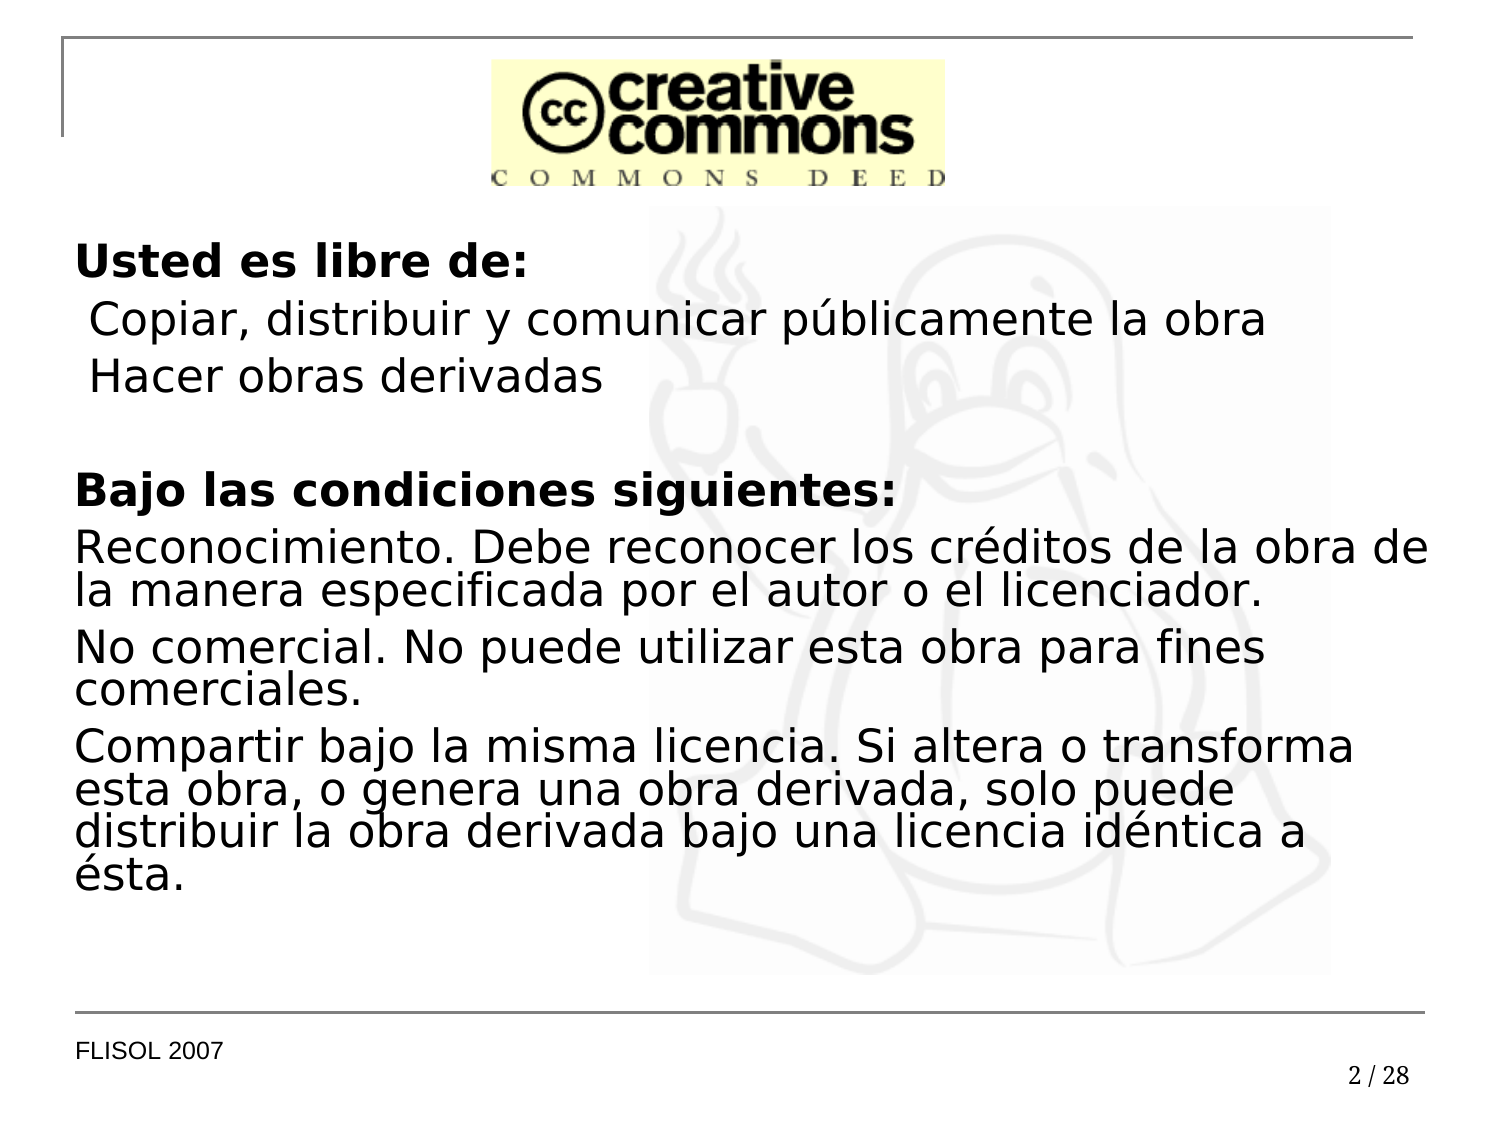

Usted es libre de:
 Copiar, distribuir y comunicar públicamente la obra
 Hacer obras derivadas
Bajo las condiciones siguientes:
Reconocimiento. Debe reconocer los créditos de la obra de la manera especificada por el autor o el licenciador.
No comercial. No puede utilizar esta obra para fines comerciales.
Compartir bajo la misma licencia. Si altera o transforma esta obra, o genera una obra derivada, solo puede distribuir la obra derivada bajo una licencia idéntica a ésta.
2
COMPETISOFT